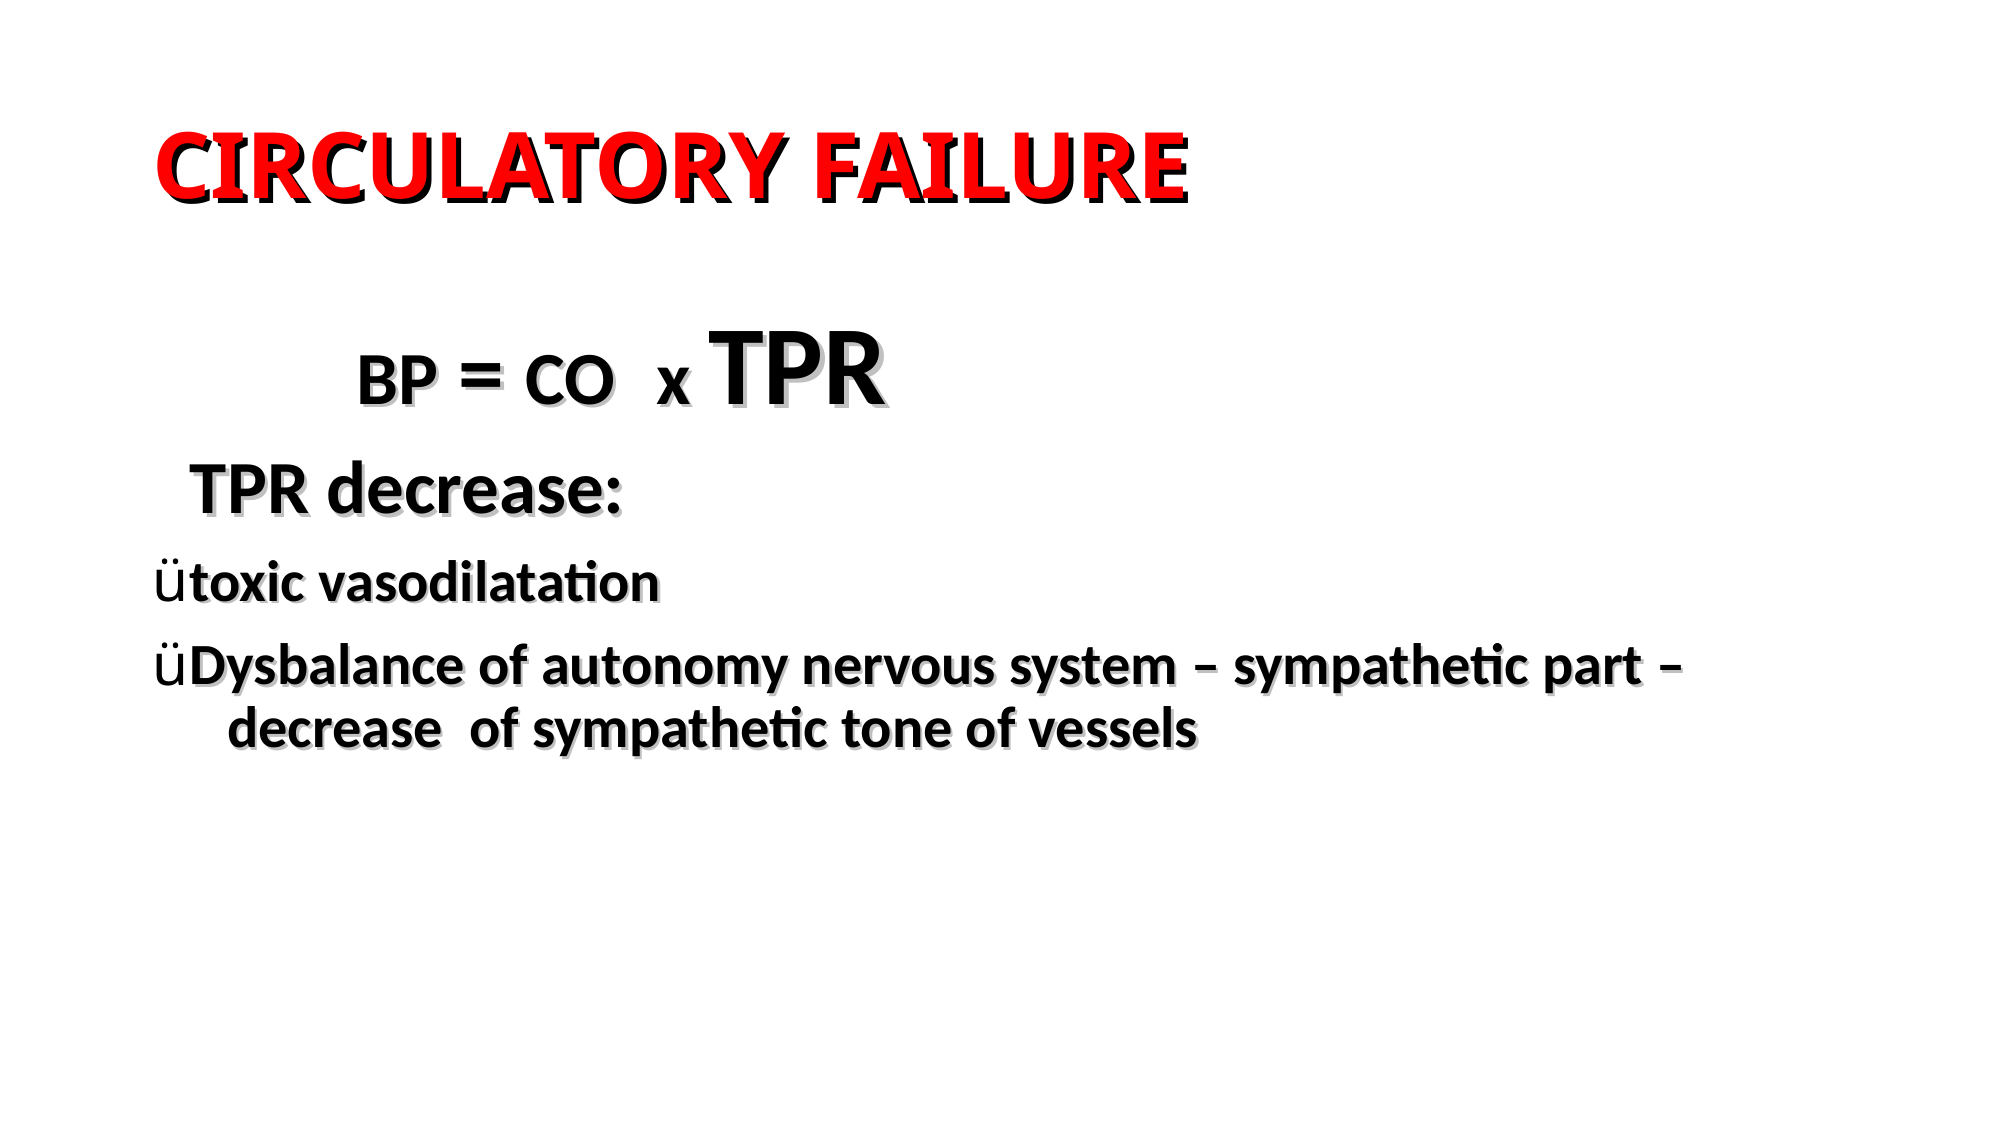

# CIRCULATORY FAILURE
 BP = CO x TPR
TPR decrease:
toxic vasodilatation
Dysbalance of autonomy nervous system – sympathetic part – decrease of sympathetic tone of vessels